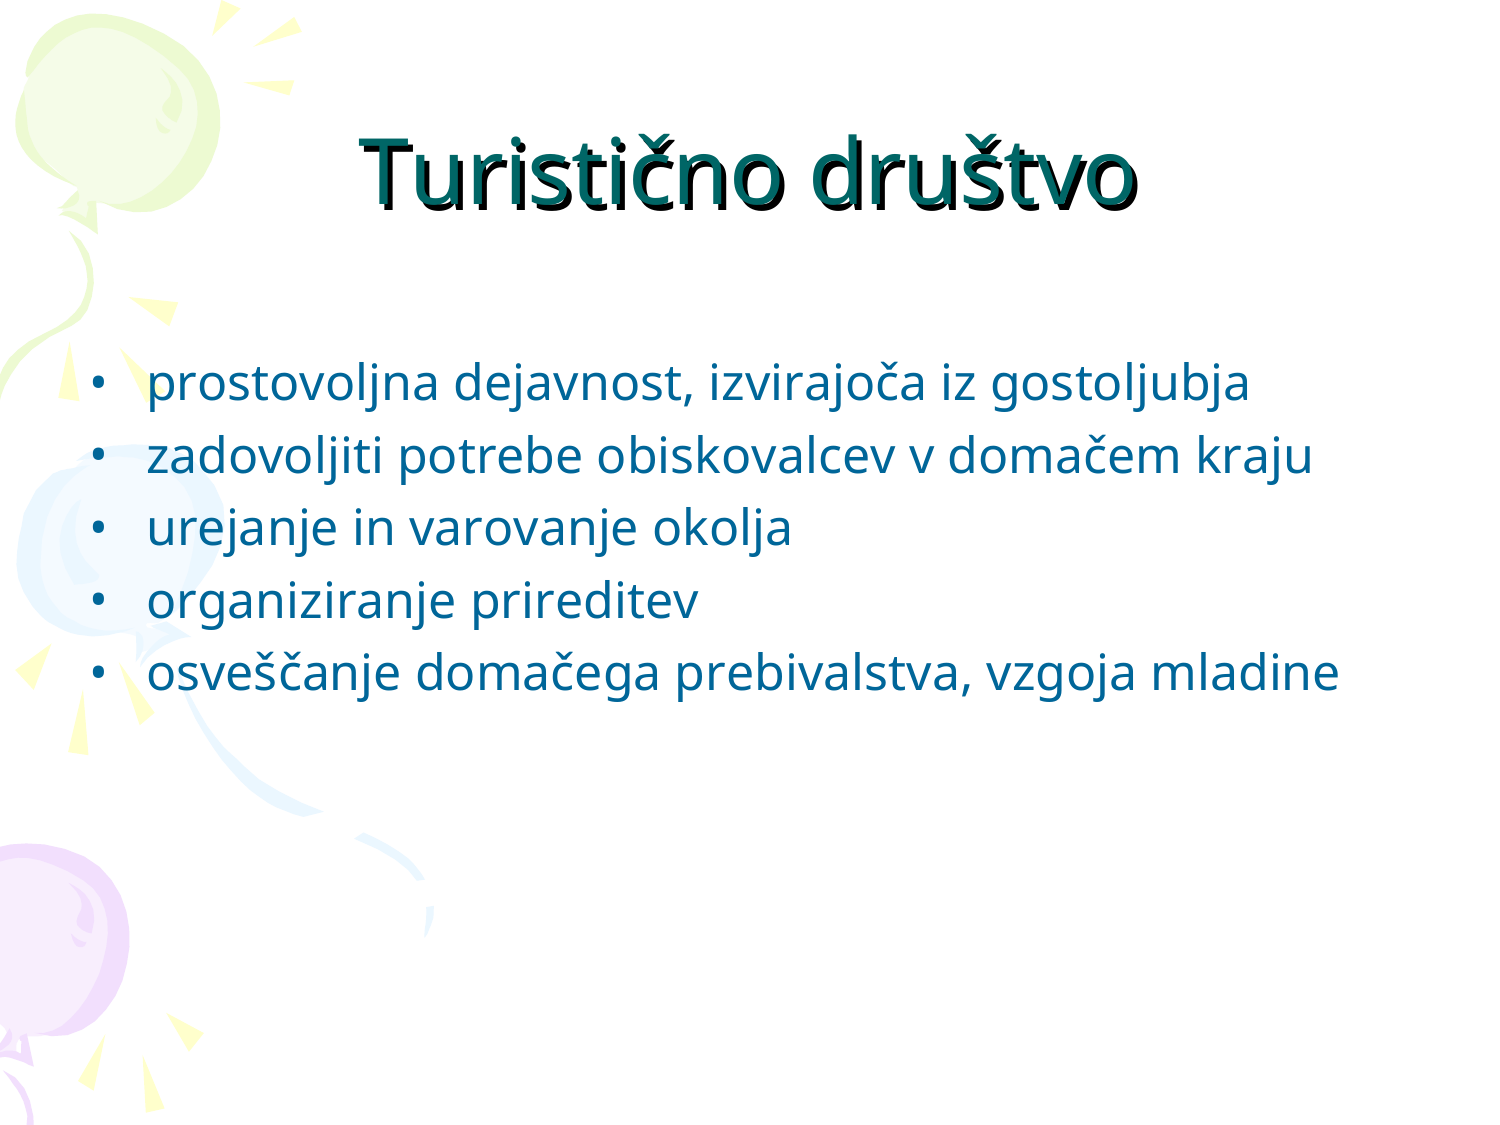

# Turistično društvo
prostovoljna dejavnost, izvirajoča iz gostoljubja
zadovoljiti potrebe obiskovalcev v domačem kraju
urejanje in varovanje okolja
organiziranje prireditev
osveščanje domačega prebivalstva, vzgoja mladine